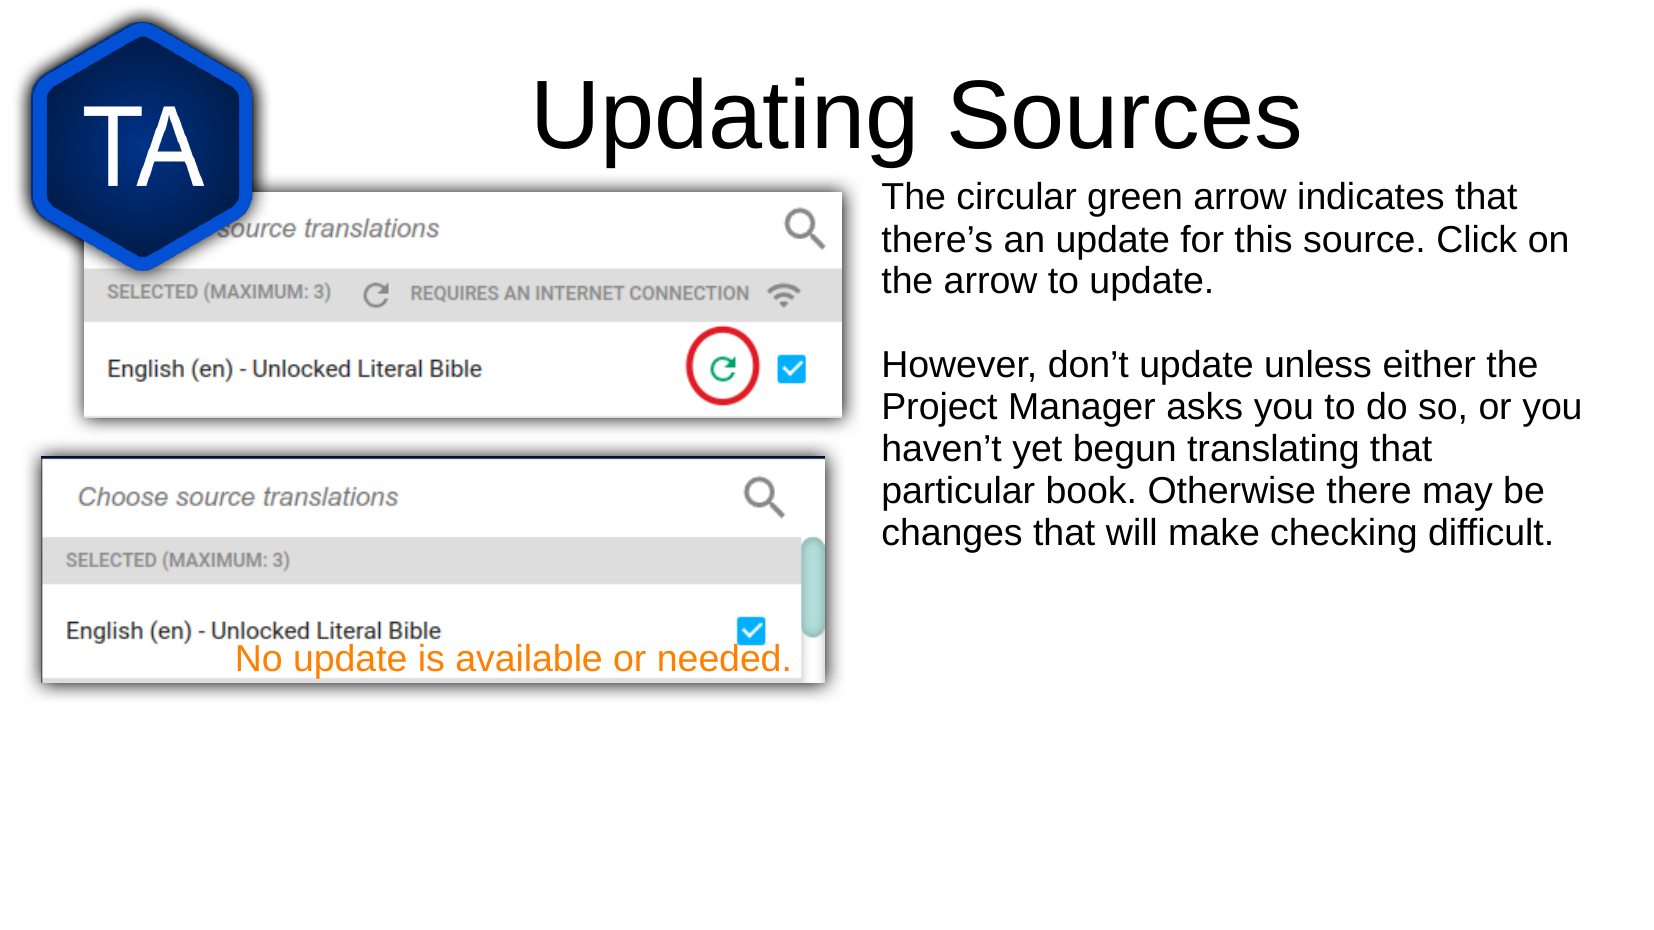

# Updating Sources
The circular green arrow indicates that there’s an update for this source. Click on the arrow to update.
However, don’t update unless either the Project Manager asks you to do so, or you haven’t yet begun translating that particular book. Otherwise there may be changes that will make checking difficult.
No update is available or needed.